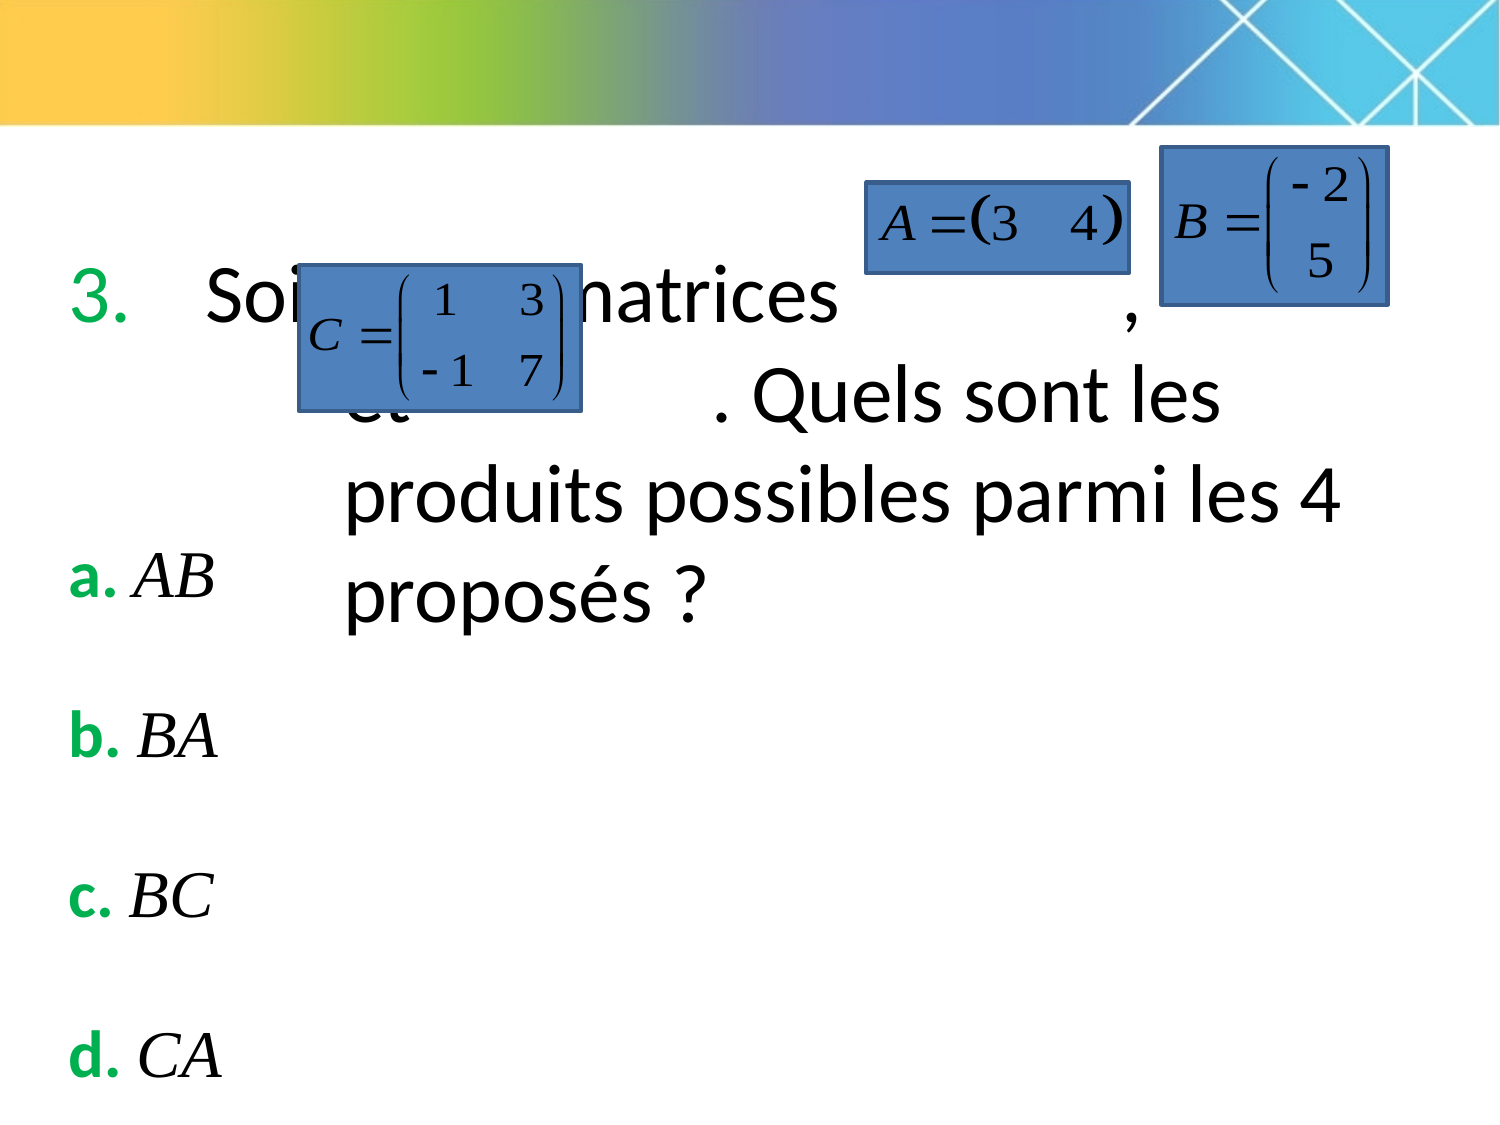

# Soient les matrices , et . Quels sont les produits possibles parmi les 4 proposés ?
a. AB
b. BA
c. BC
d. CA